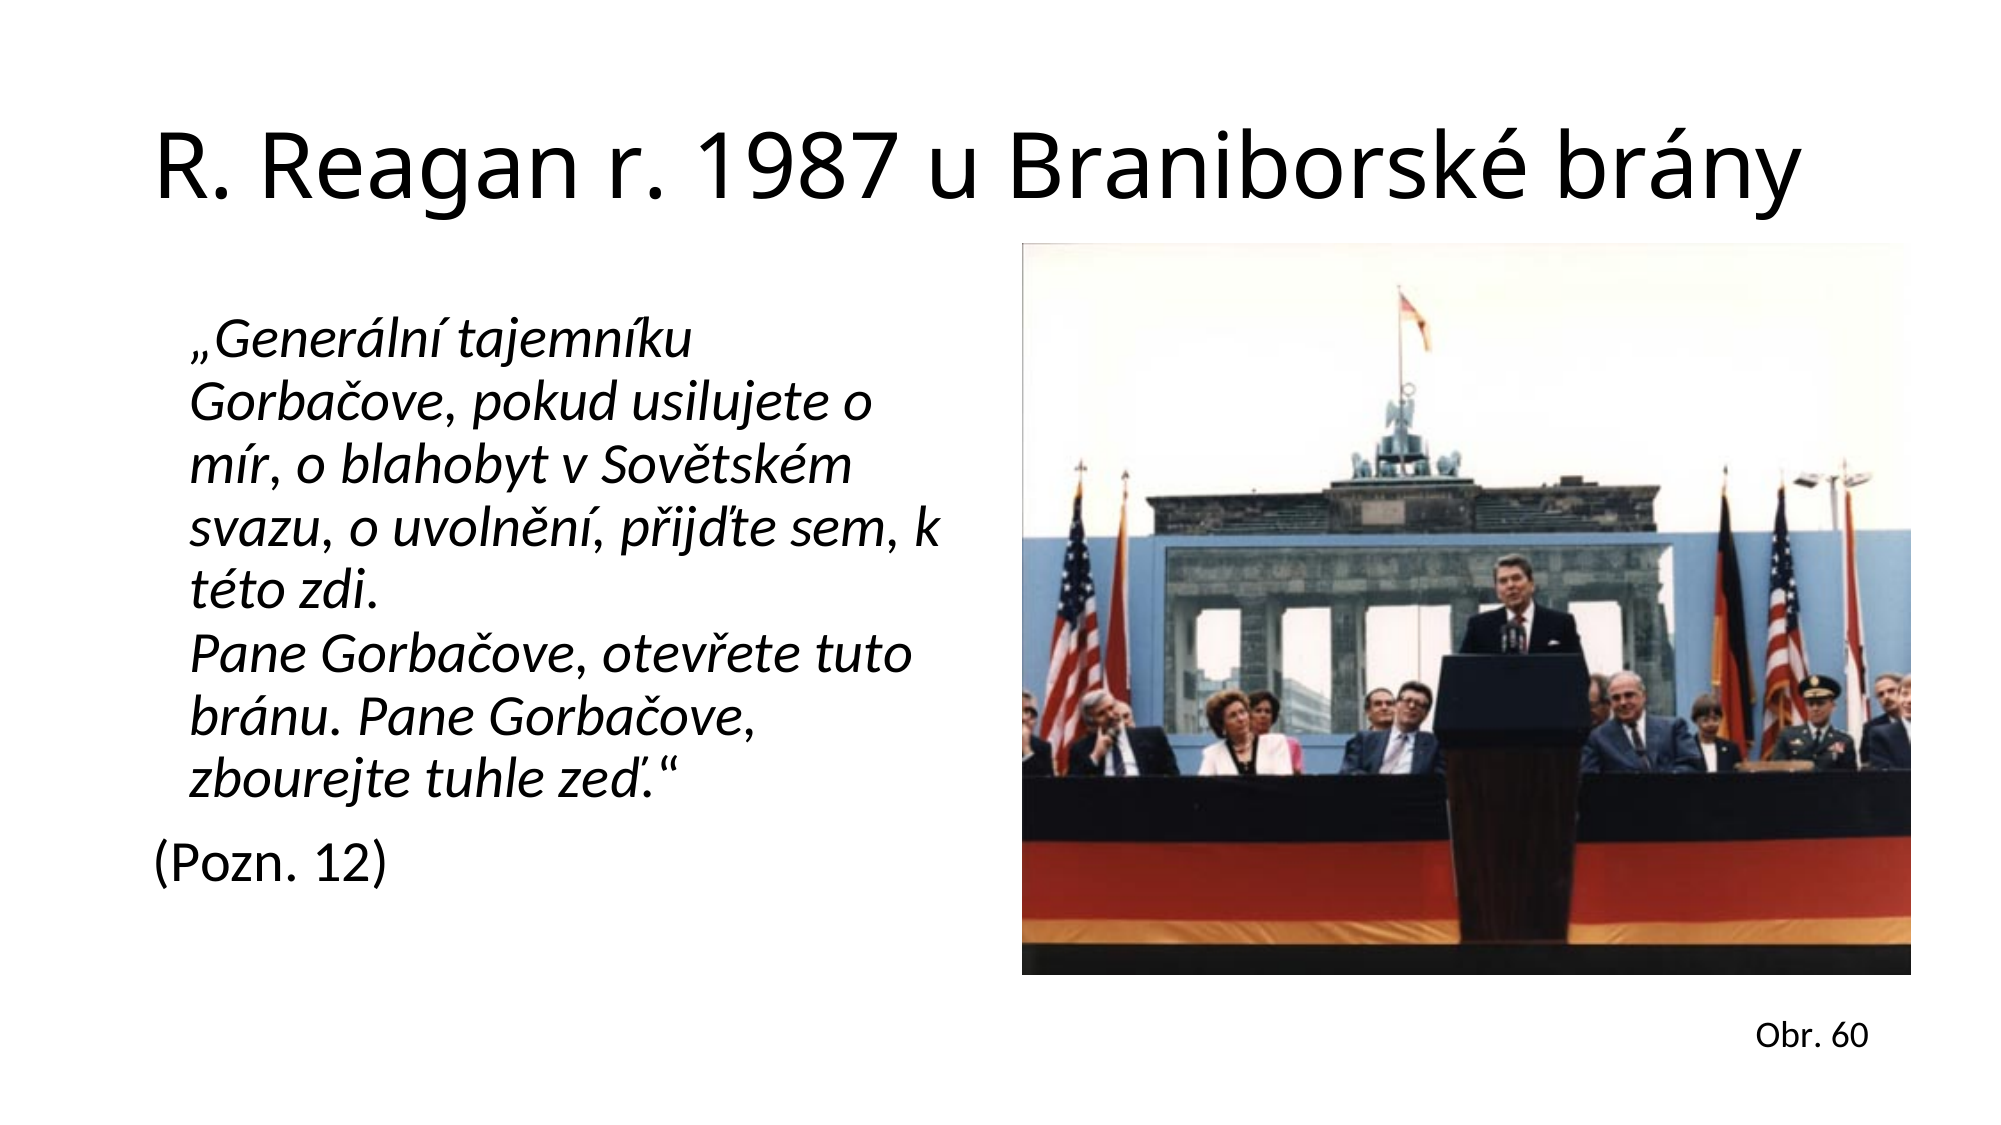

# R. Reagan r. 1987 u Braniborské brány
	„Generální tajemníku Gorbačove, pokud usilujete o mír, o blahobyt v Sovětském svazu, o uvolnění, přijďte sem, k této zdi.
Pane Gorbačove, otevřete tuto bránu. Pane Gorbačove, zbourejte tuhle zeď.“
(Pozn. 12)
Obr. 60